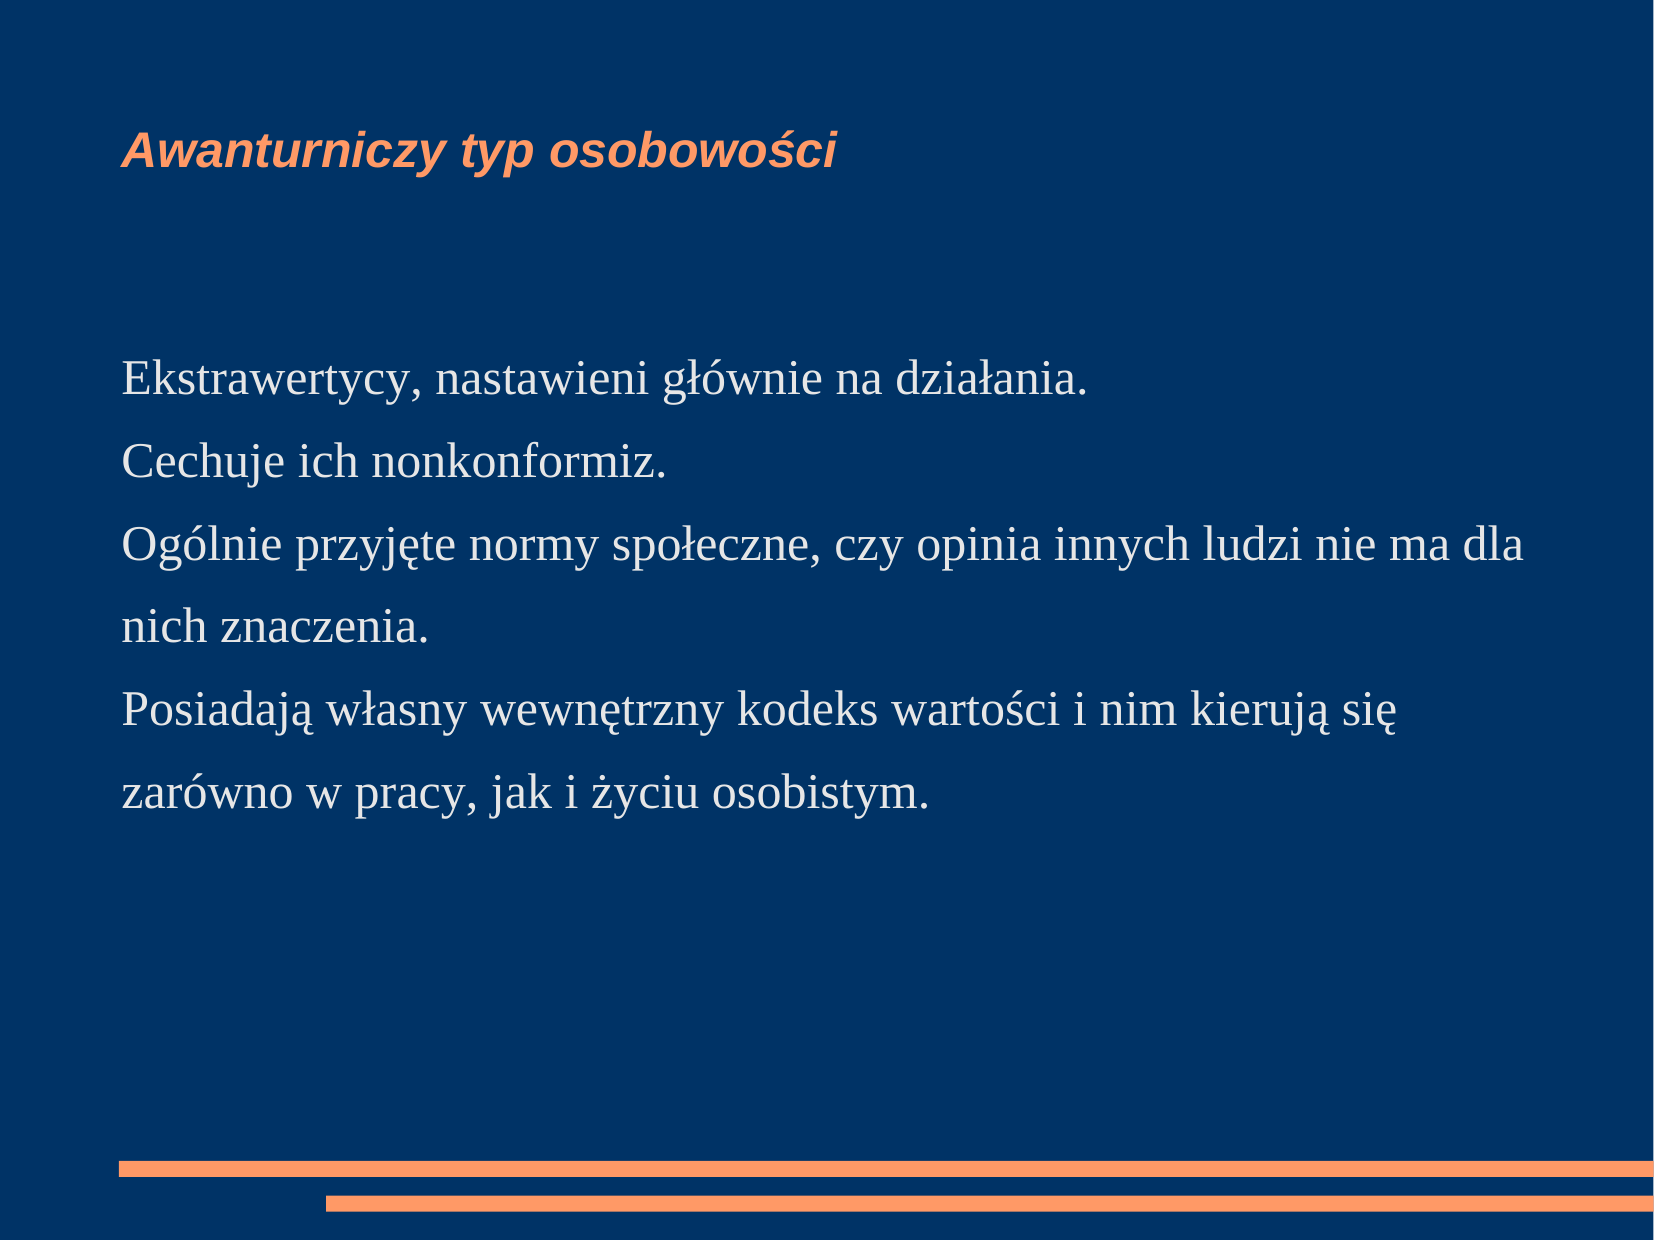

# Awanturniczy typ osobowości
Ekstrawertycy, nastawieni głównie na działania.
Cechuje ich nonkonformiz.
Ogólnie przyjęte normy społeczne, czy opinia innych ludzi nie ma dla nich znaczenia.
Posiadają własny wewnętrzny kodeks wartości i nim kierują się zarówno w pracy, jak i życiu osobistym.